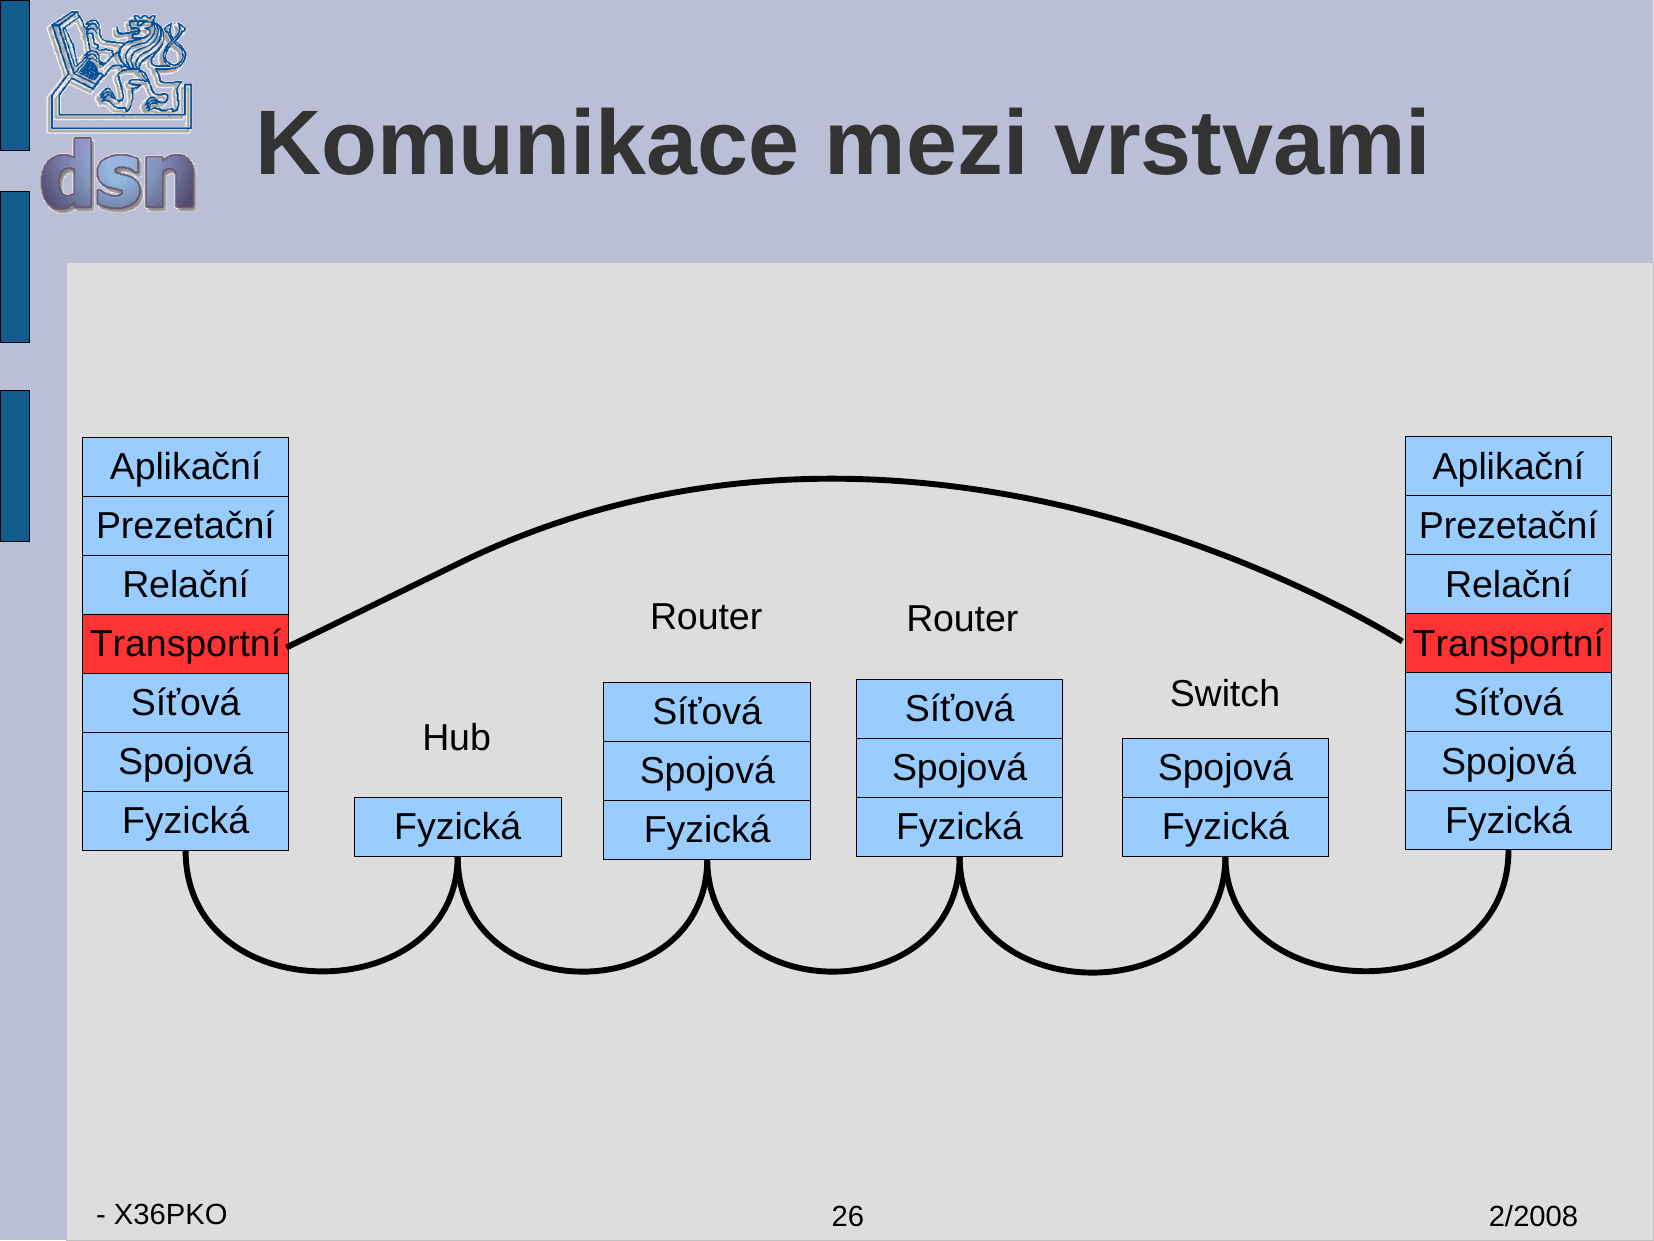

# Komunikace mezi vrstvami
Aplikační
Aplikační
Prezetační
Prezetační
Relační
Relační
Router
Router
Transportní
Transportní
Switch
Síťová
Síťová
Síťová
Síťová
Hub
Spojová
Spojová
Spojová
Spojová
Spojová
Fyzická
Fyzická
Fyzická
Fyzická
Fyzická
Fyzická